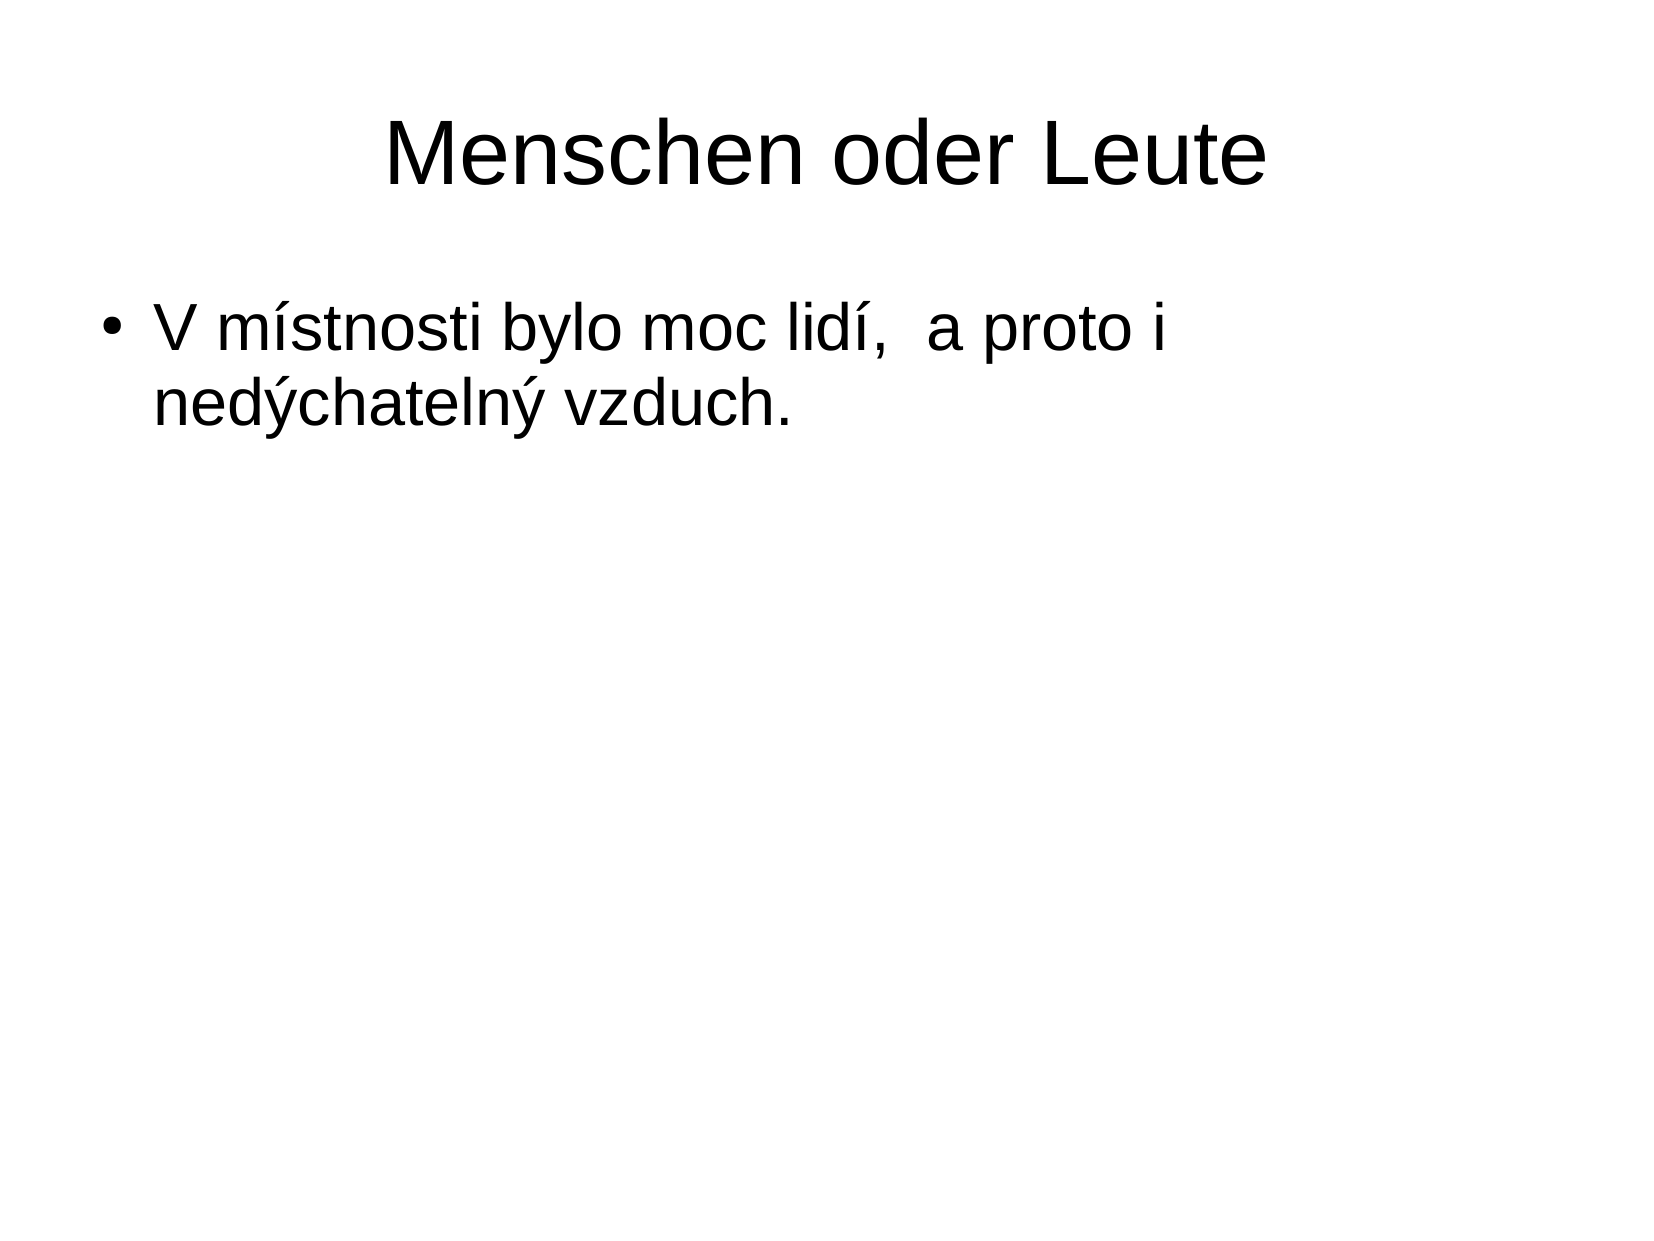

# Menschen oder Leute
V místnosti bylo moc lidí, a proto i nedýchatelný vzduch.